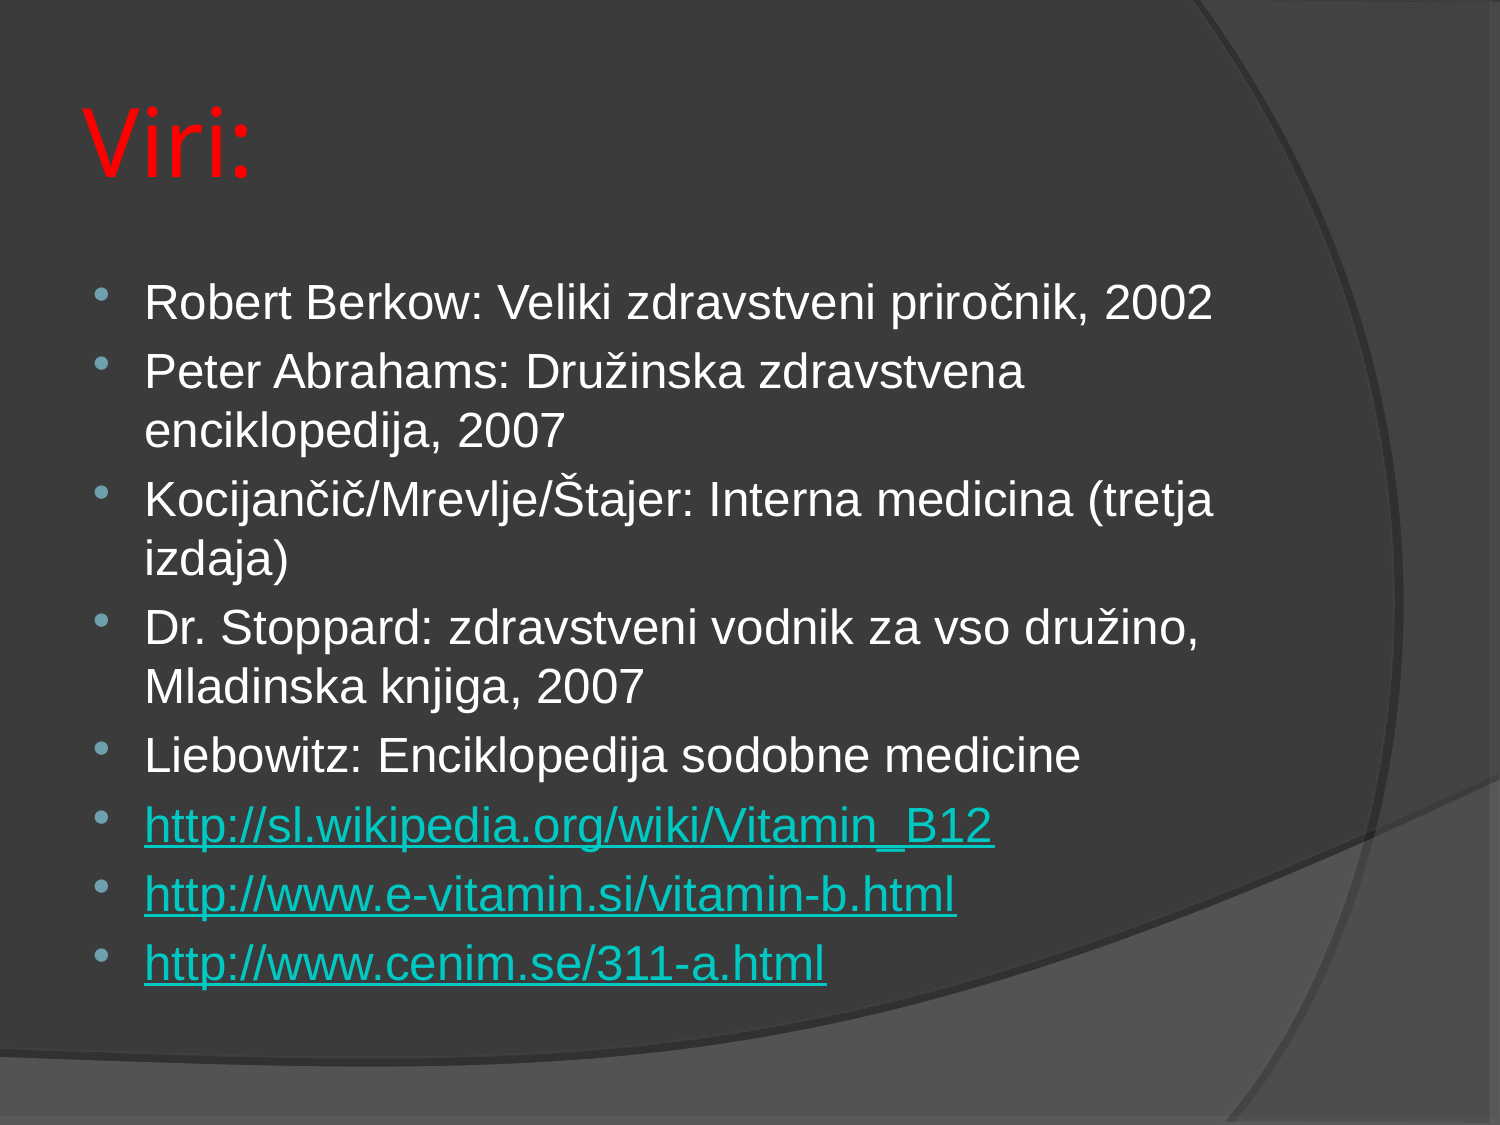

# Viri:
Robert Berkow: Veliki zdravstveni priročnik, 2002
Peter Abrahams: Družinska zdravstvena enciklopedija, 2007
Kocijančič/Mrevlje/Štajer: Interna medicina (tretja izdaja)
Dr. Stoppard: zdravstveni vodnik za vso družino, Mladinska knjiga, 2007
Liebowitz: Enciklopedija sodobne medicine
http://sl.wikipedia.org/wiki/Vitamin_B12
http://www.e-vitamin.si/vitamin-b.html
http://www.cenim.se/311-a.html